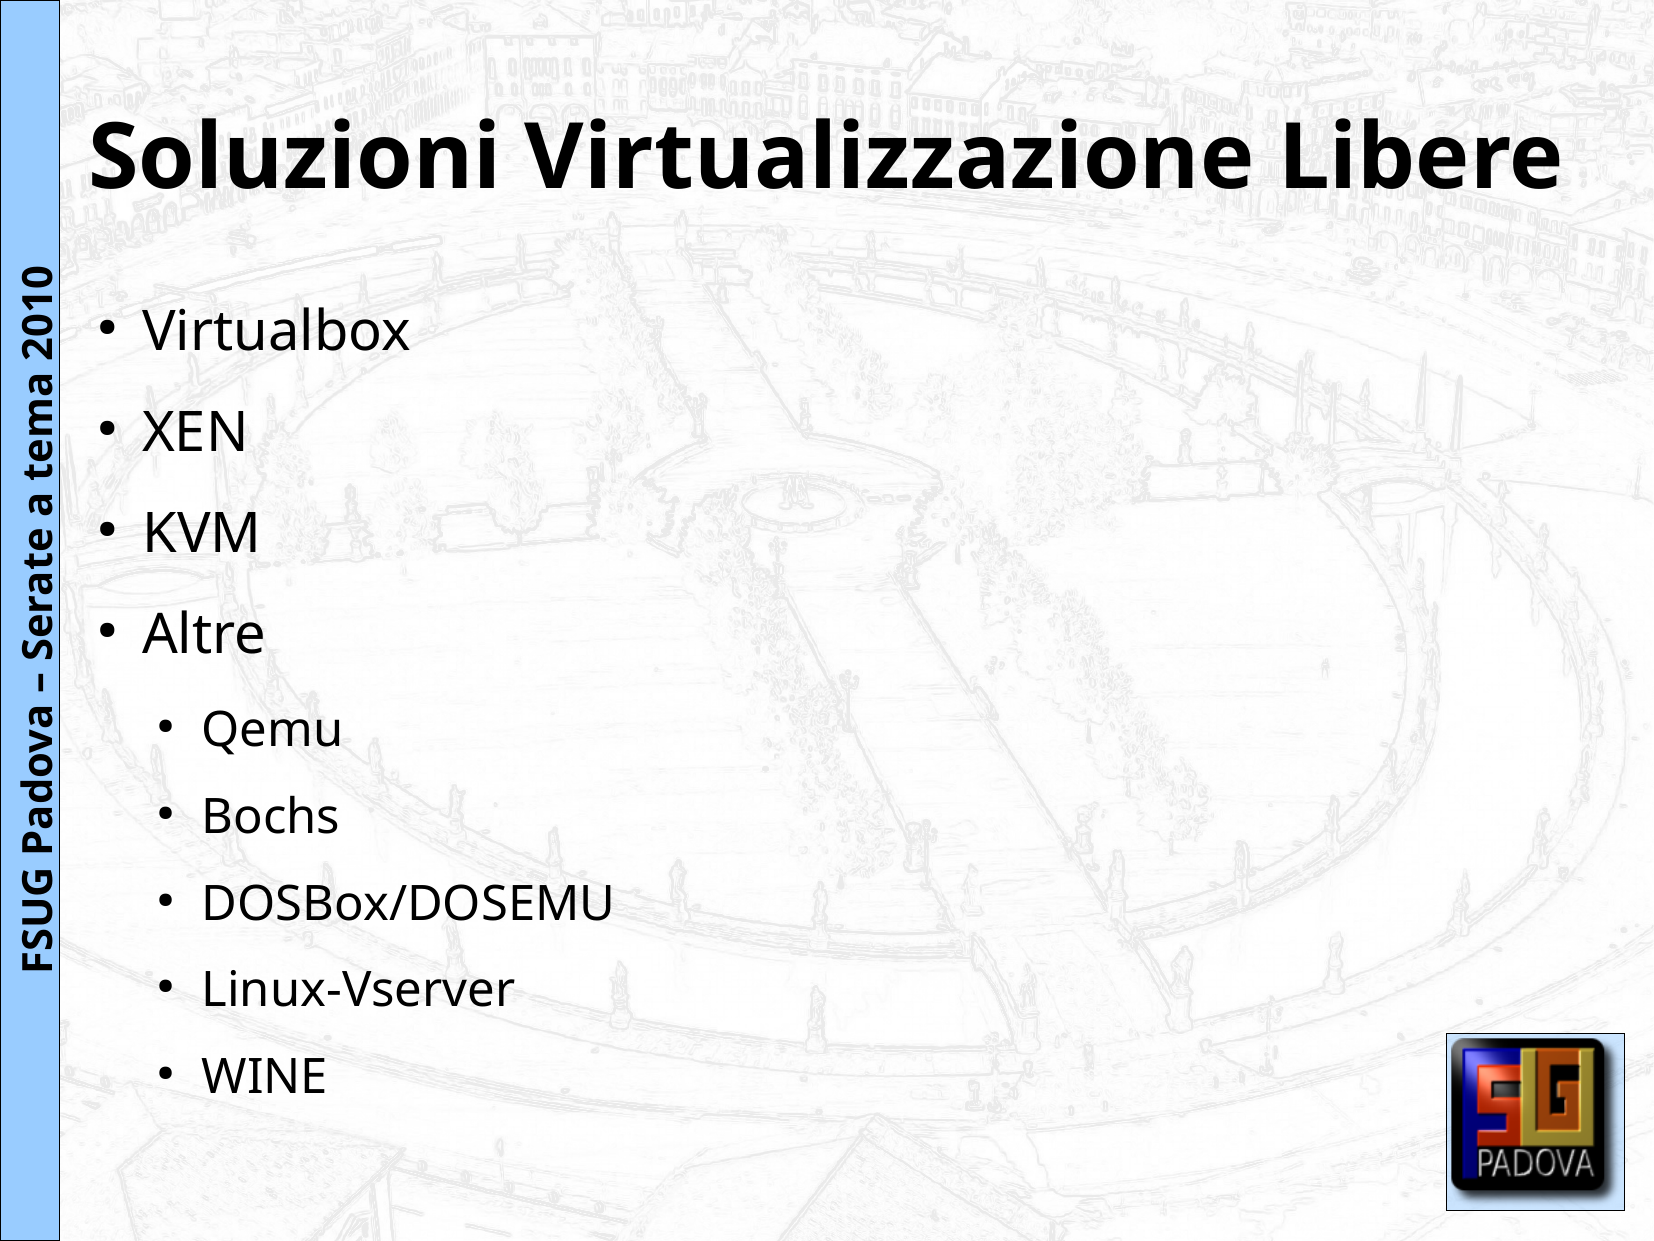

# Soluzioni Virtualizzazione Libere
Virtualbox
XEN
KVM
Altre
Qemu
Bochs
DOSBox/DOSEMU
Linux-Vserver
WINE
FSUG Padova – Serate a tema 2010
FSUG Padova – Serate a tema 2010